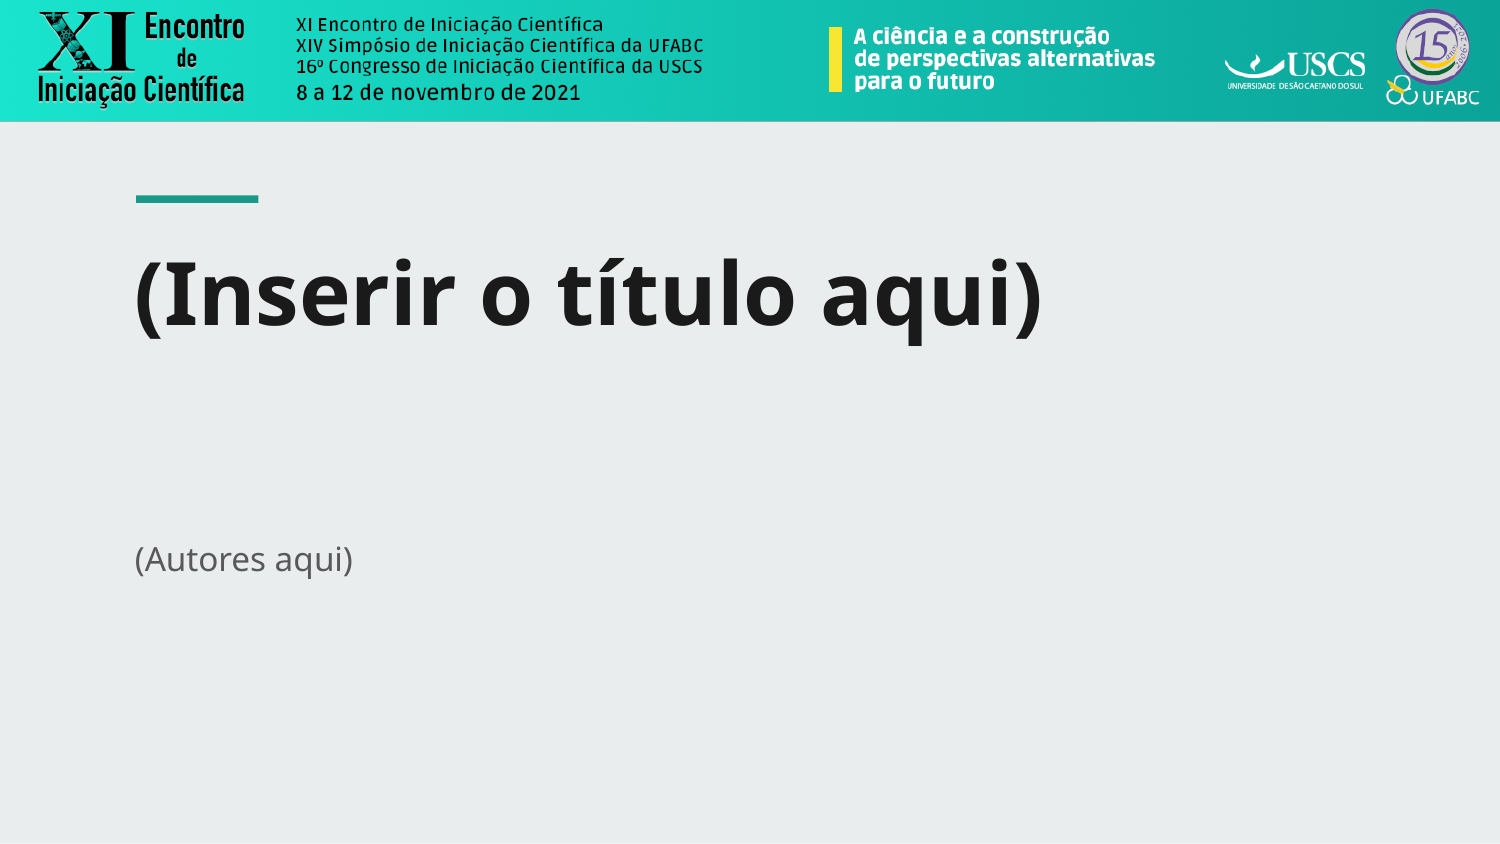

# (Inserir o título aqui)
(Autores aqui)